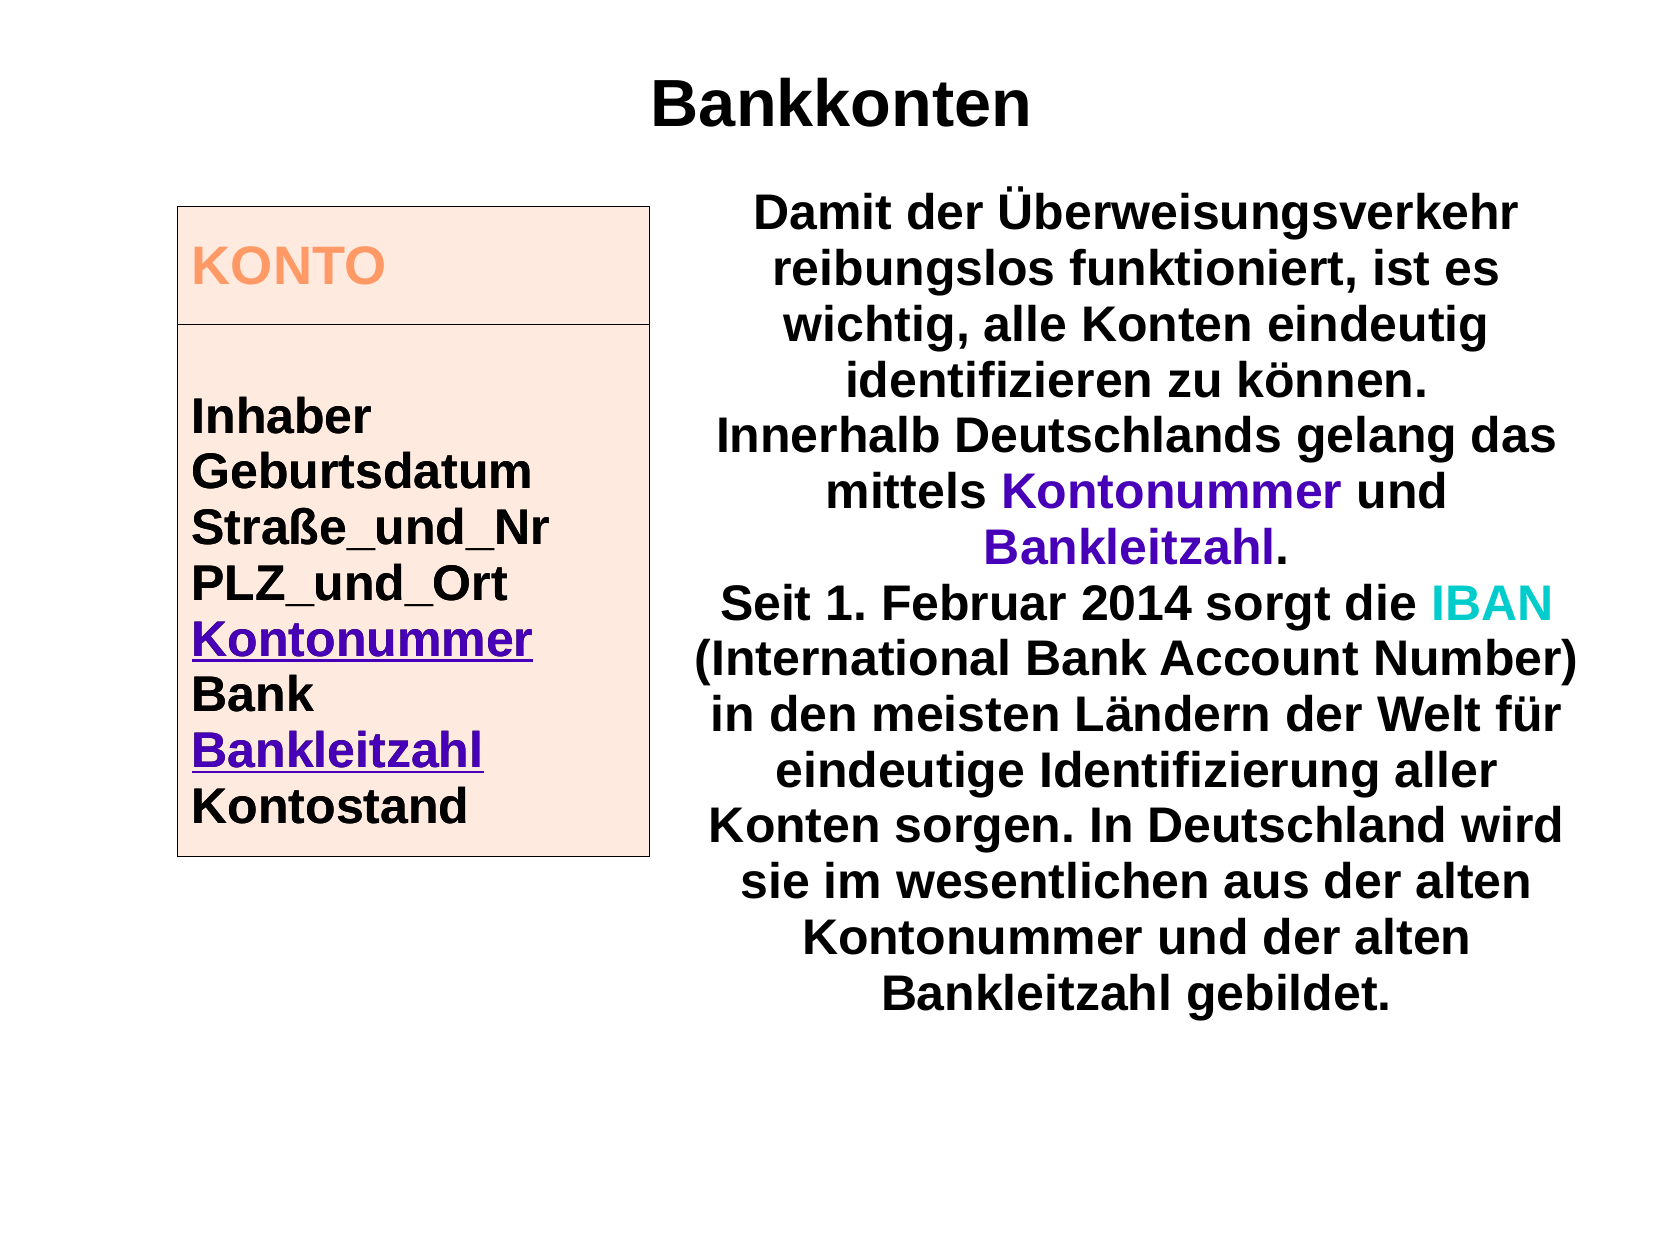

Bankkonten
Damit der Überweisungsverkehr reibungslos funktioniert, ist es wichtig, alle Konten eindeutig identifizieren zu können.
Innerhalb Deutschlands gelang das mittels Kontonummer und Bankleitzahl.
Seit 1. Februar 2014 sorgt die IBAN (International Bank Account Number) in den meisten Ländern der Welt für eindeutige Identifizierung aller Konten sorgen. In Deutschland wird sie im wesentlichen aus der alten Kontonummer und der alten Bankleitzahl gebildet.
KONTO
Inhaber
Geburtsdatum
Straße_und_Nr
PLZ_und_Ort
Kontonummer
Bank
Bankleitzahl
Kontostand
Inhaber
Geburtsdatum
Straße_und_Nr
PLZ_und_Ort
Kontonummer
Bank
Bankleitzahl
Kontostand